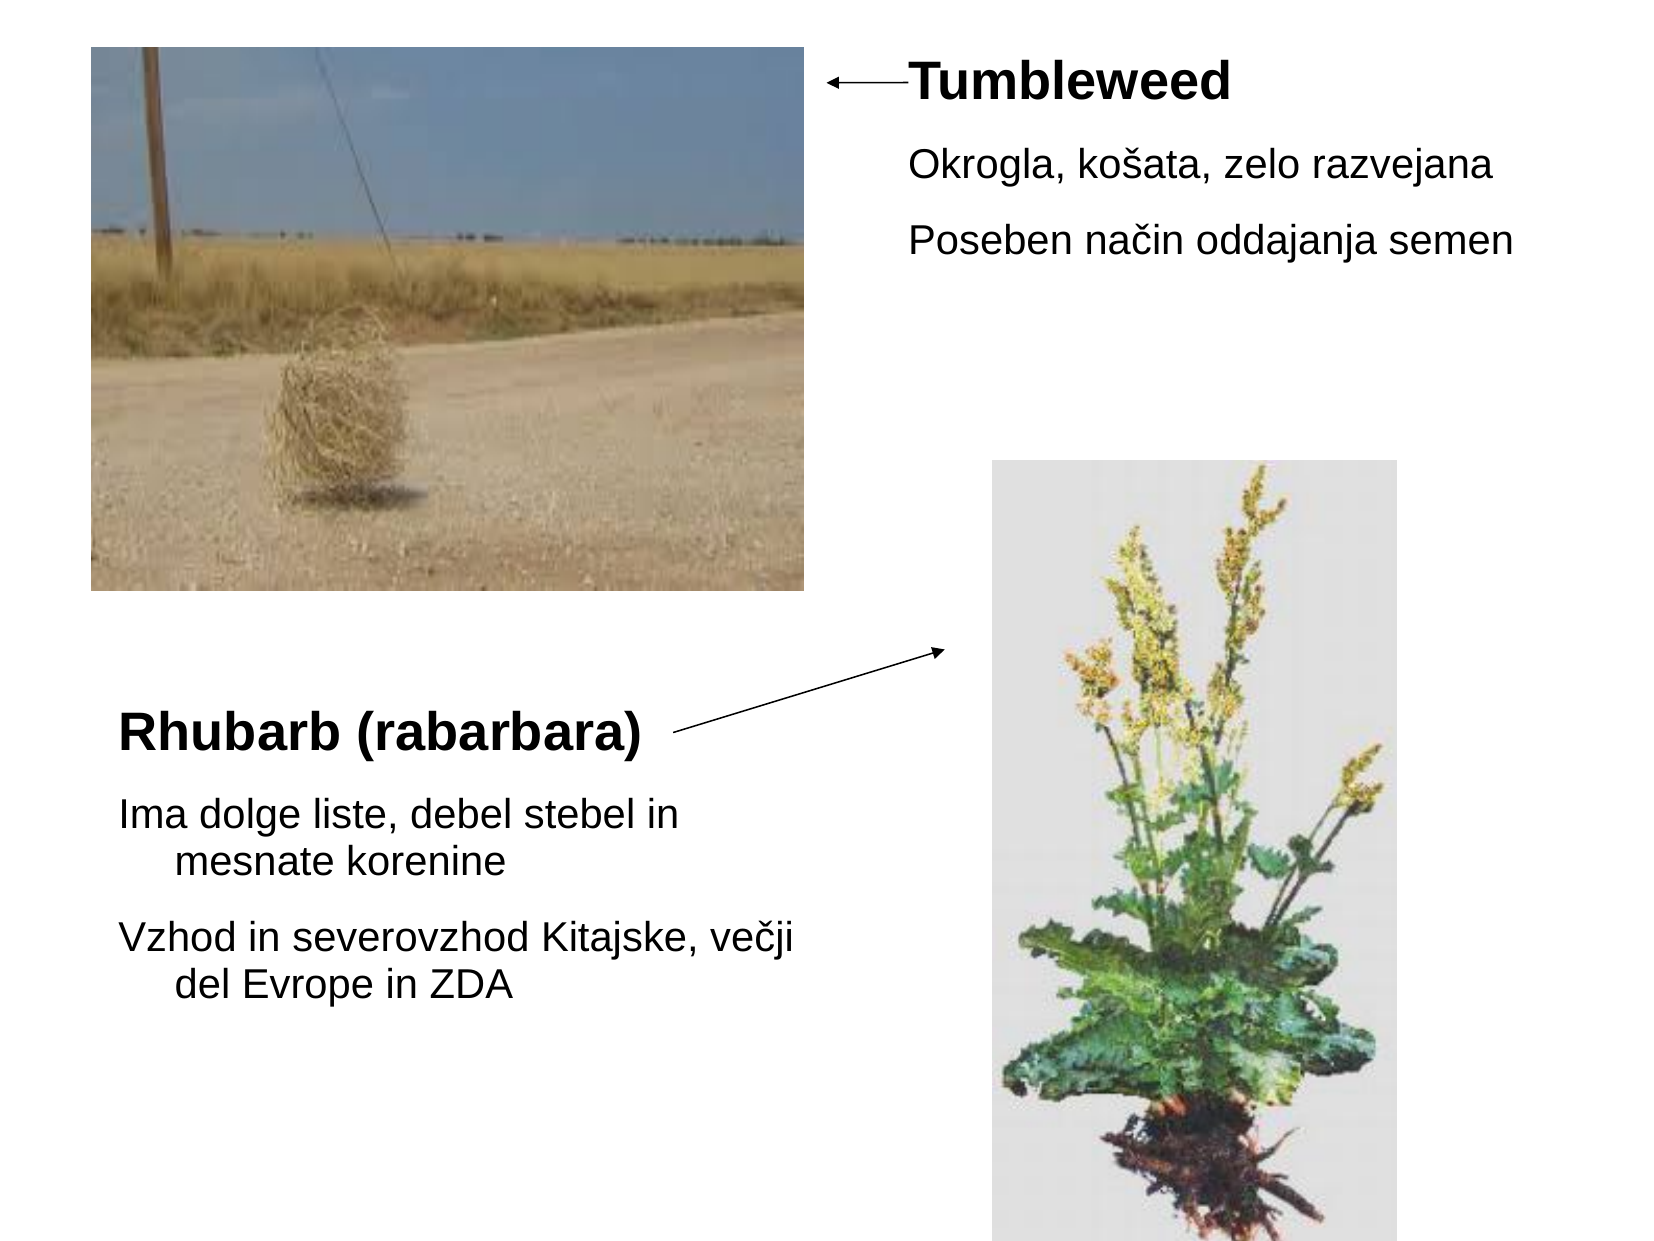

Tumbleweed
Okrogla, košata, zelo razvejana
Poseben način oddajanja semen
# Rhubarb (rabarbara)
Ima dolge liste, debel stebel in mesnate korenine
Vzhod in severovzhod Kitajske, večji del Evrope in ZDA